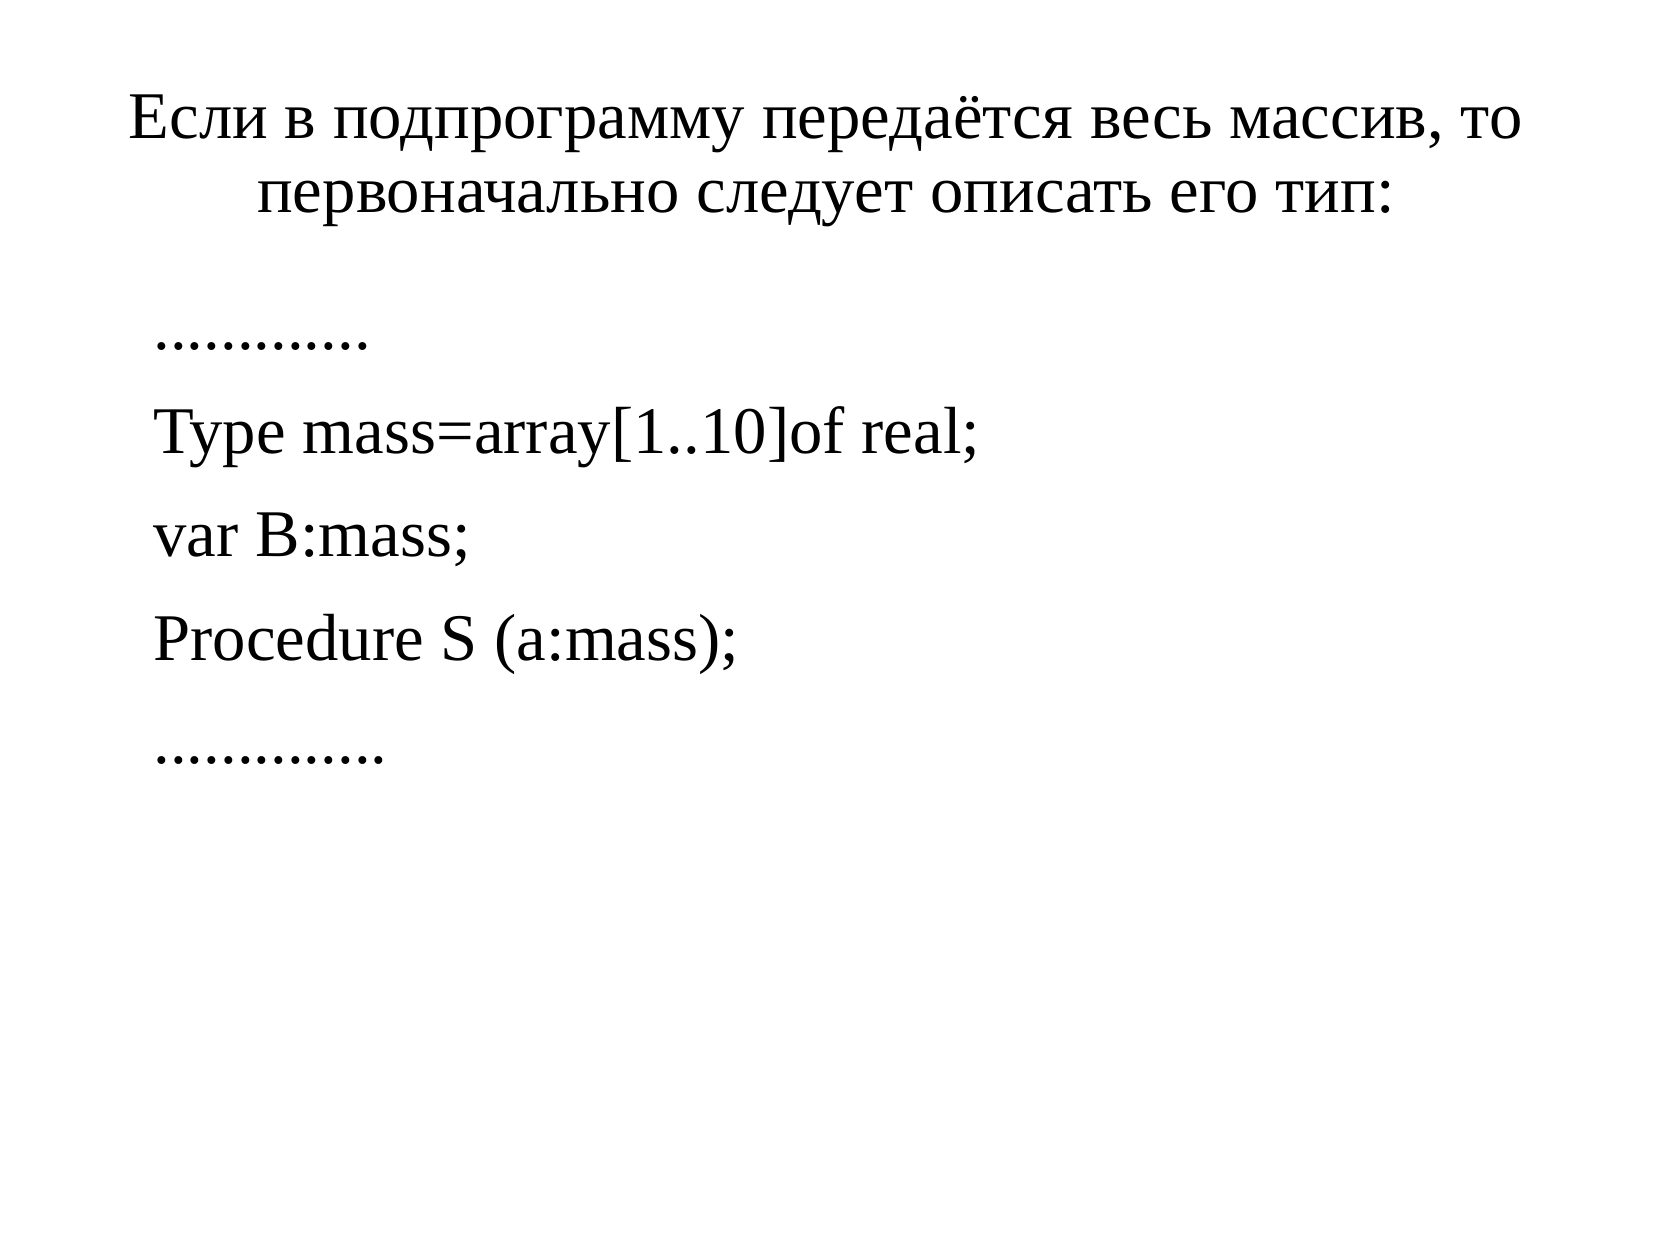

# Если в подпрограмму передаётся весь массив, то первоначально следует описать его тип:
.............
Type mass=array[1..10]of real;
var B:mass;
Procedure S (a:mass);
..............